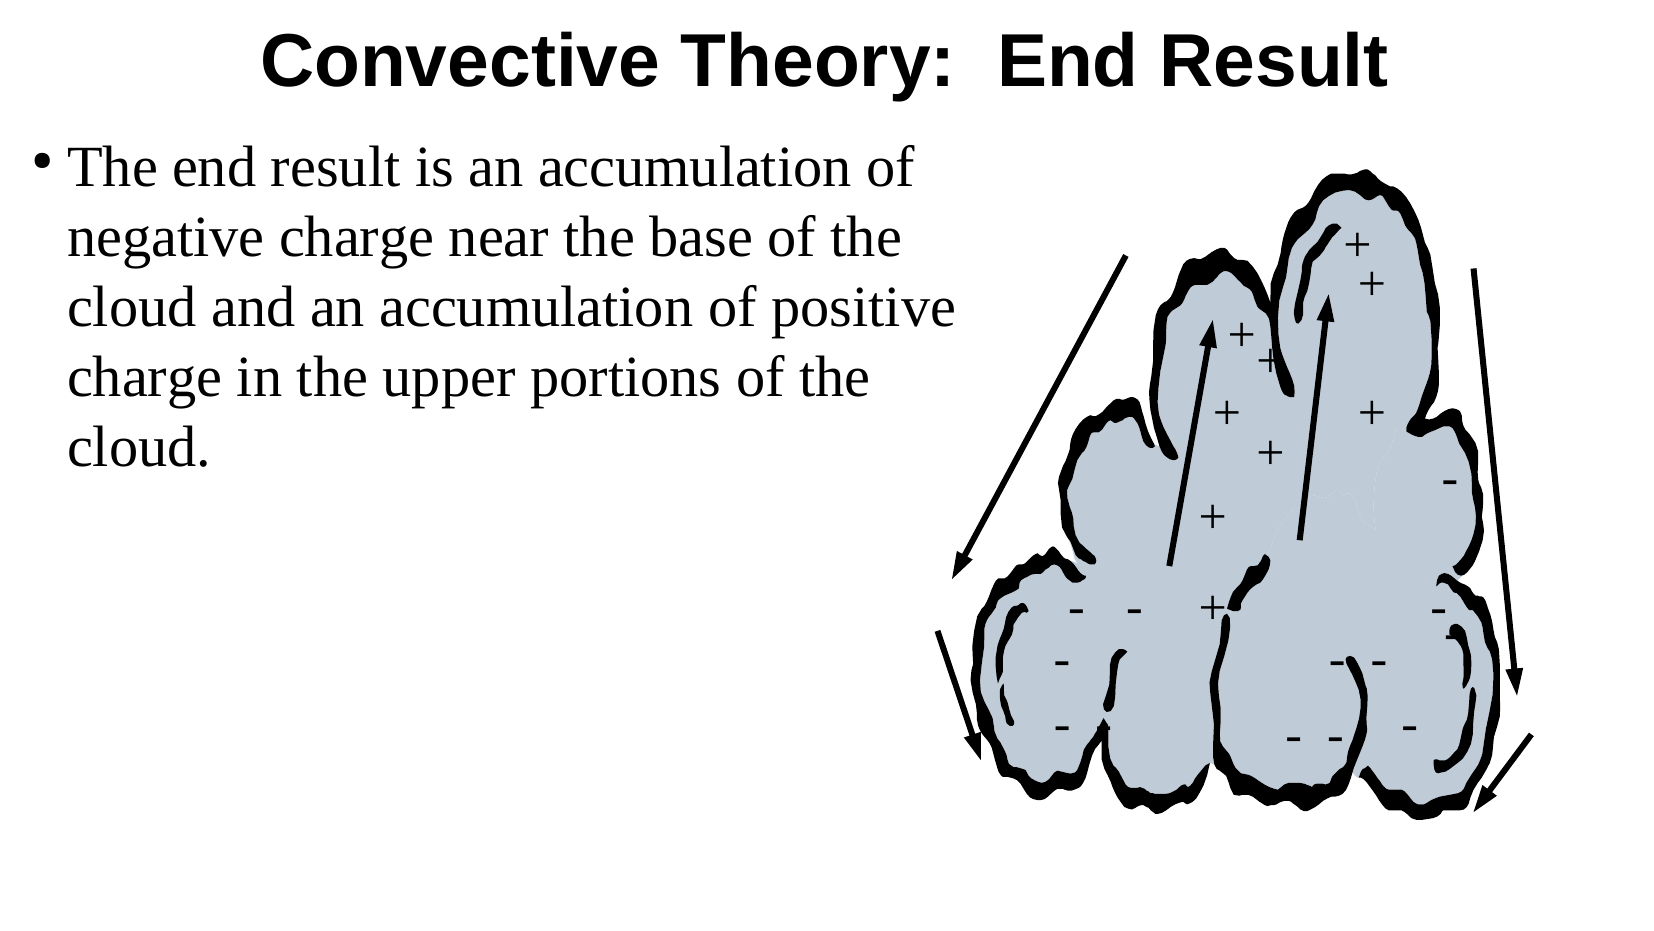

# Convective Theory: End Result
The end result is an accumulation of negative charge near the base of the cloud and an accumulation of positive charge in the upper portions of the cloud.
+
+
+
+
+
+
+
-
+
+
-
-
-
-
-
- -
- -
-
- -